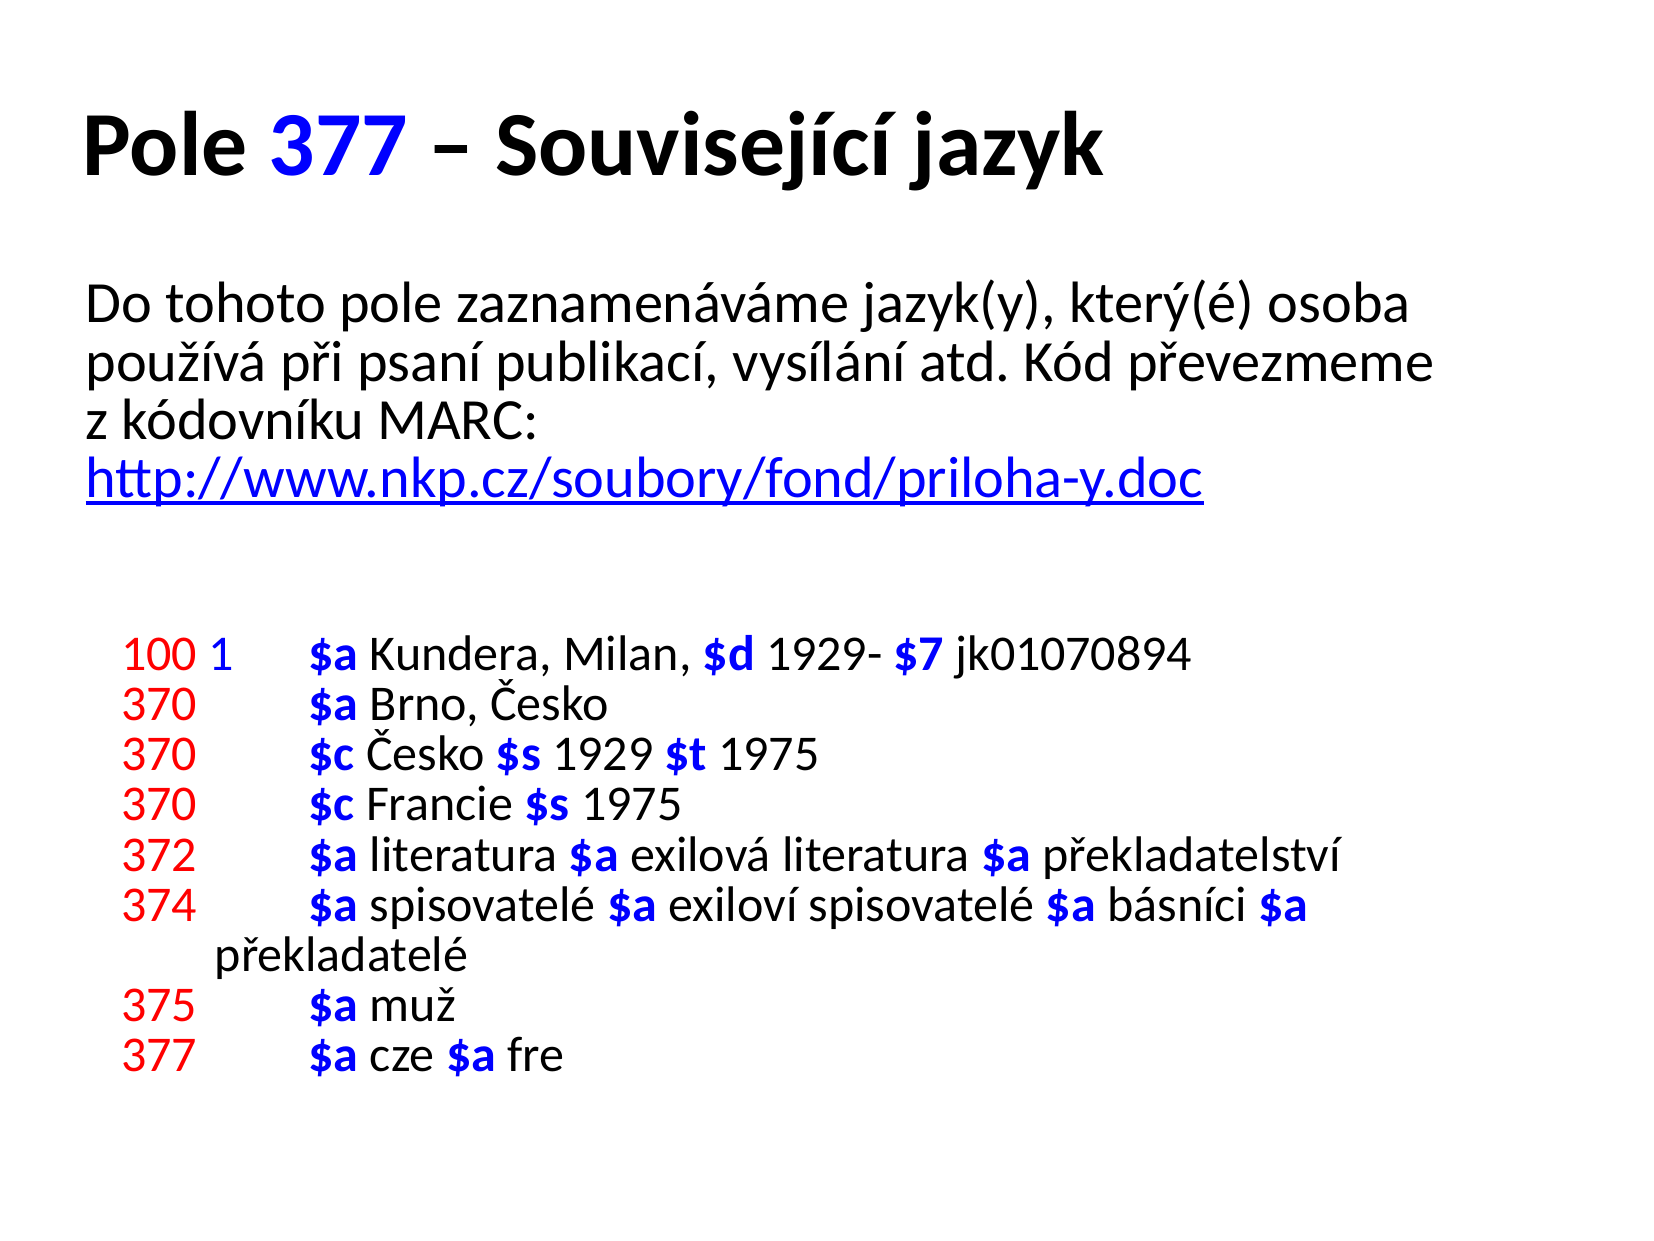

# Pole 377 – Související jazyk
Do tohoto pole zaznamenáváme jazyk(y), který(é) osoba používá při psaní publikací, vysílání atd. Kód převezmeme z kódovníku MARC:
http://www.nkp.cz/soubory/fond/priloha-y.doc
100 1 	$a Kundera, Milan, $d 1929- $7 jk01070894
370 	$a Brno, Česko
370 	$c Česko $s 1929 $t 1975
370 	$c Francie $s 1975
372 	$a literatura $a exilová literatura $a překladatelství
374 	$a spisovatelé $a exiloví spisovatelé $a básníci $a překladatelé
375 	$a muž
377 	$a cze $a fre